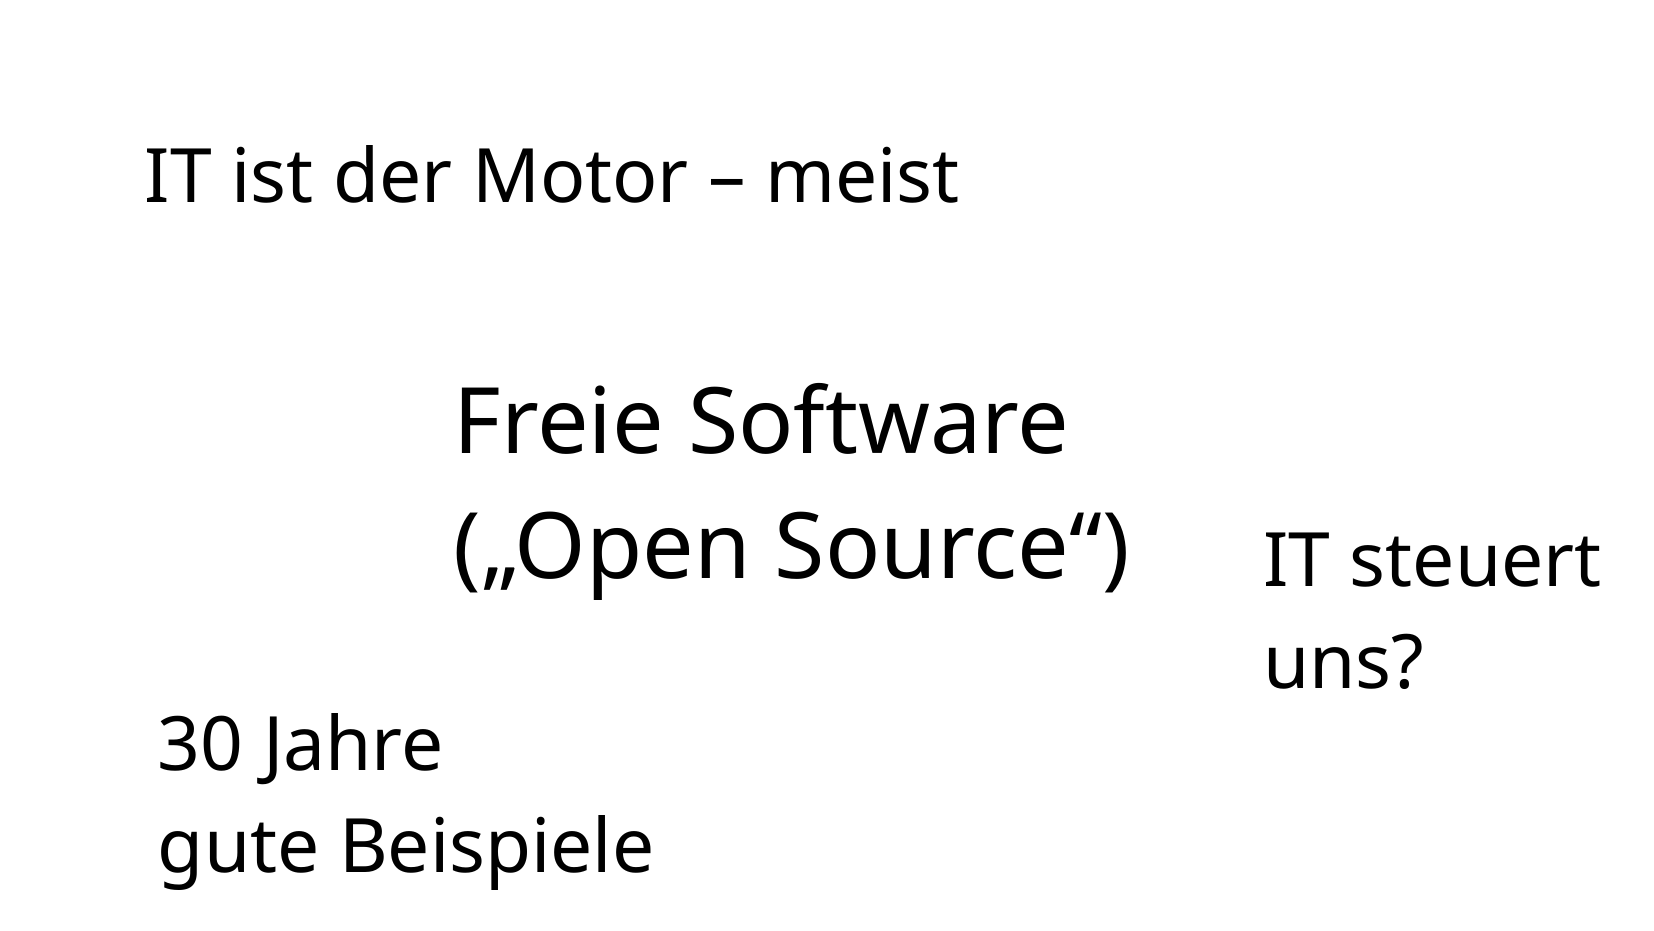

IT ist der Motor – meist
Freie Software
(„Open Source“)
IT steuert
uns?
30 Jahre
gute Beispiele